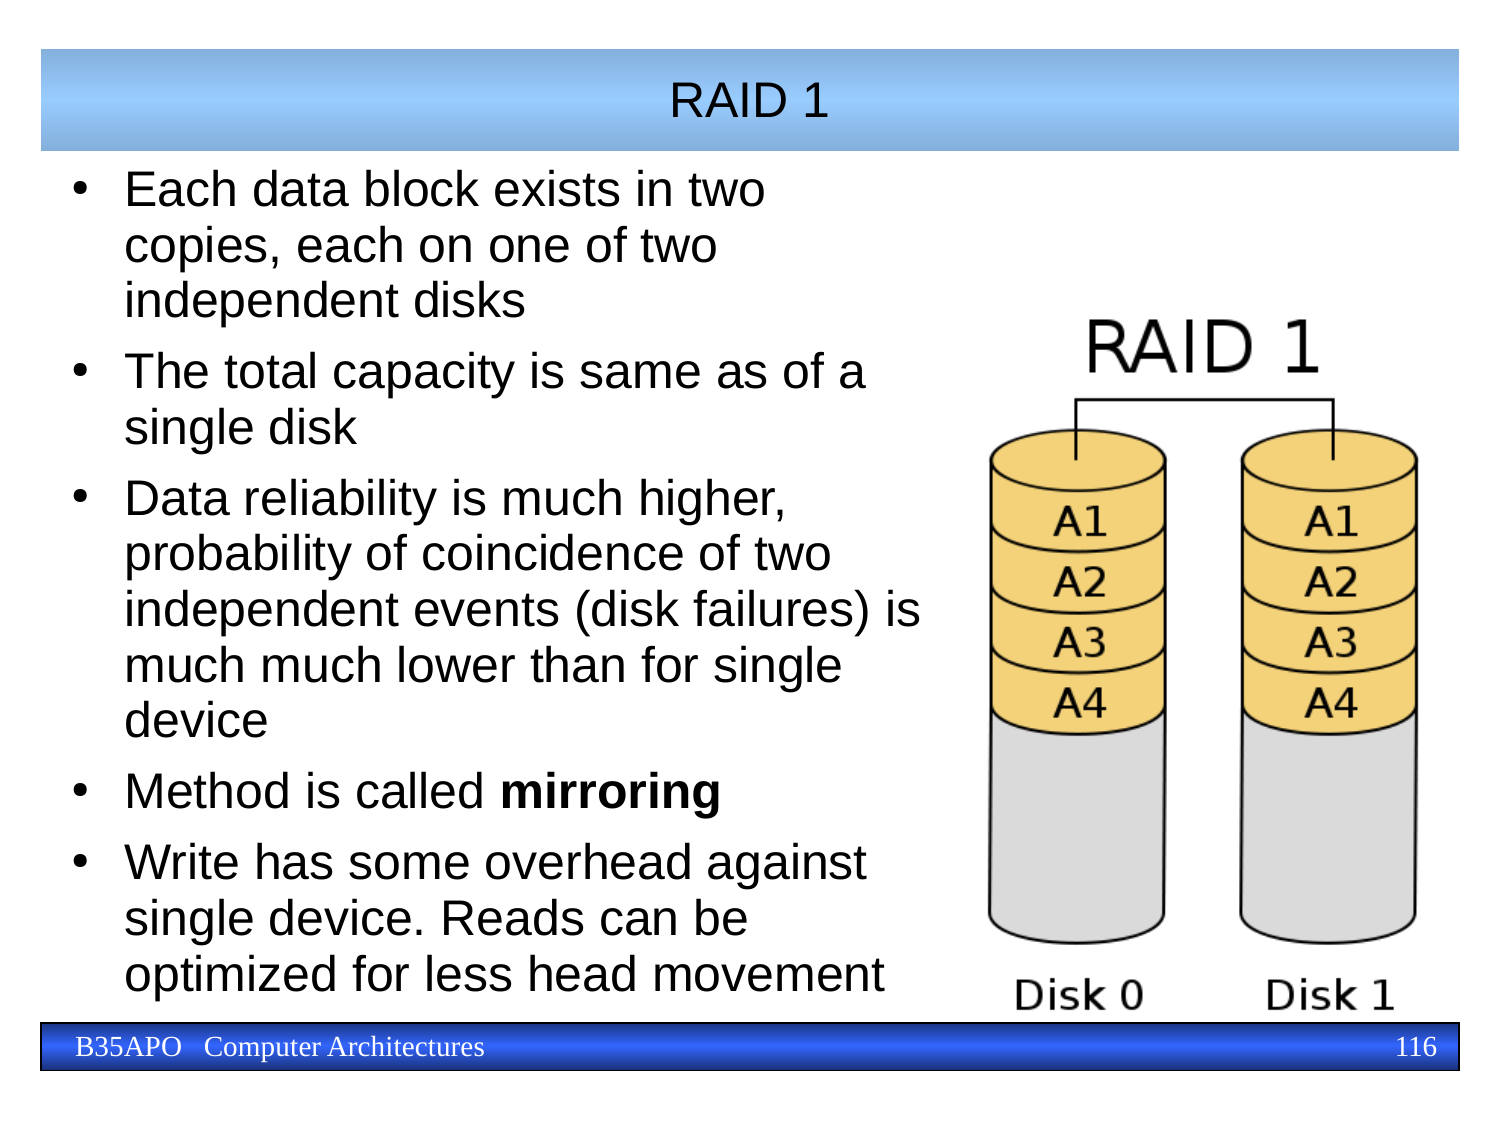

# RAID 1
Each data block exists in two copies, each on one of two independent disks
The total capacity is same as of a single disk
Data reliability is much higher, probability of coincidence of two independent events (disk failures) is much much lower than for single device
Method is called mirroring
Write has some overhead against single device. Reads can be optimized for less head movement
B35APO Computer Architectures
116